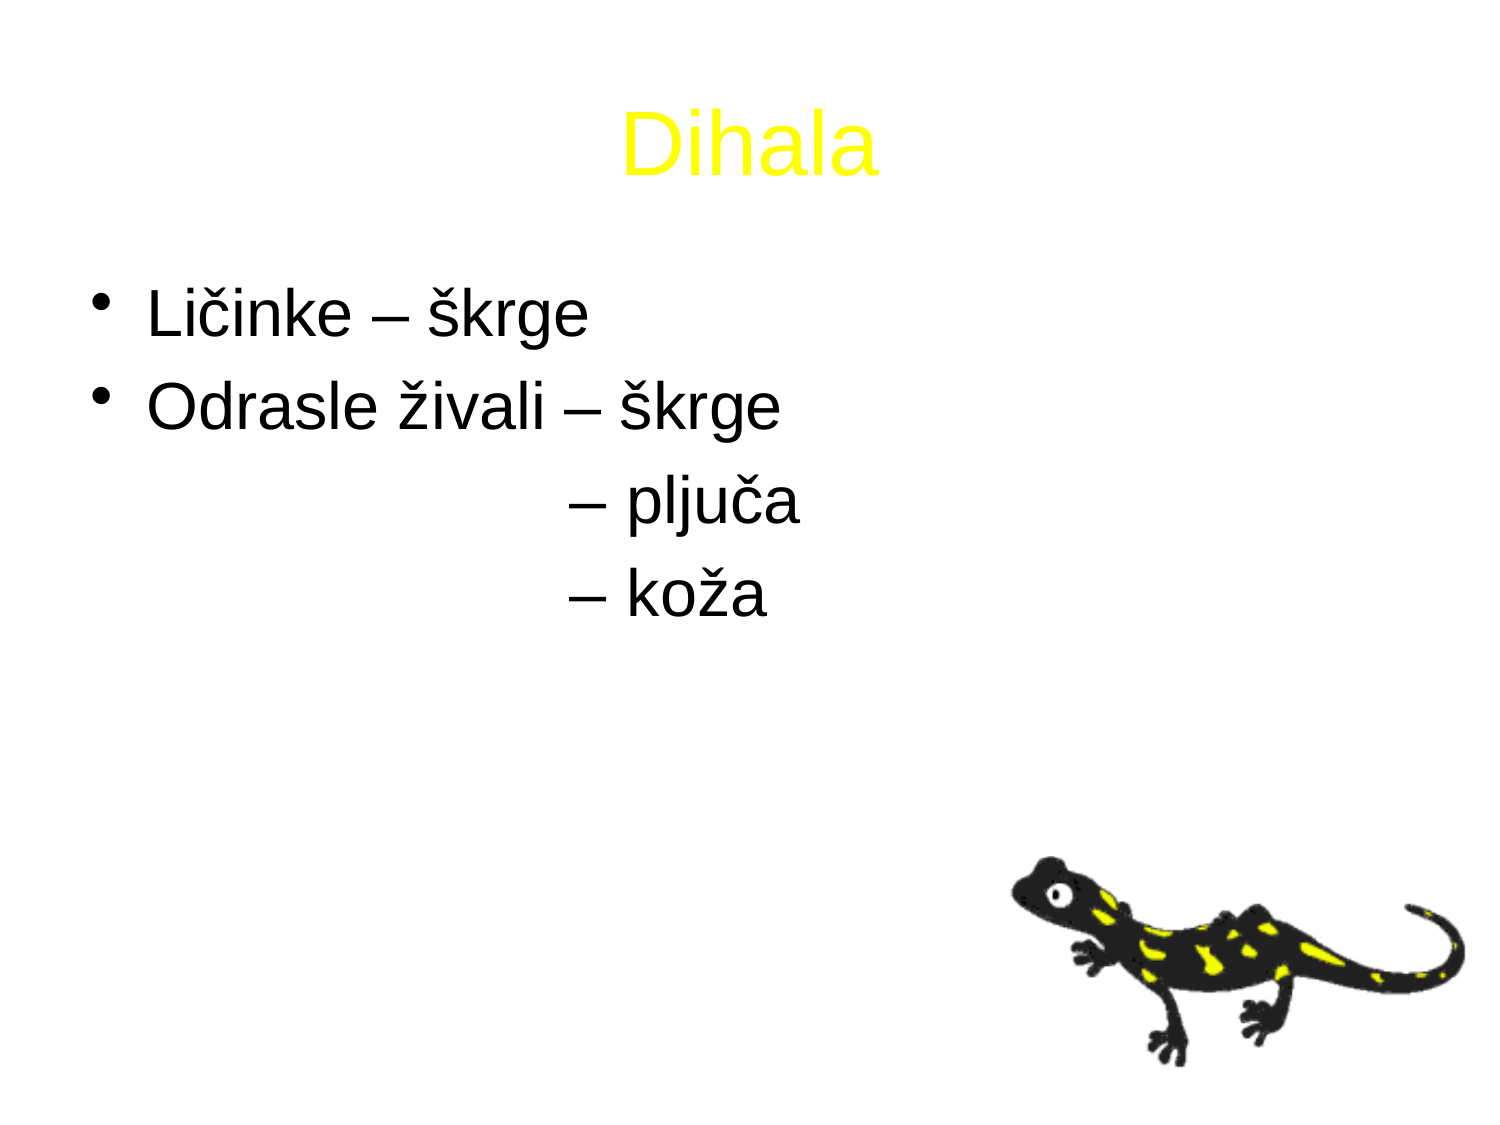

# Dihala
Ličinke – škrge
Odrasle živali – škrge
 – pljuča
 – koža